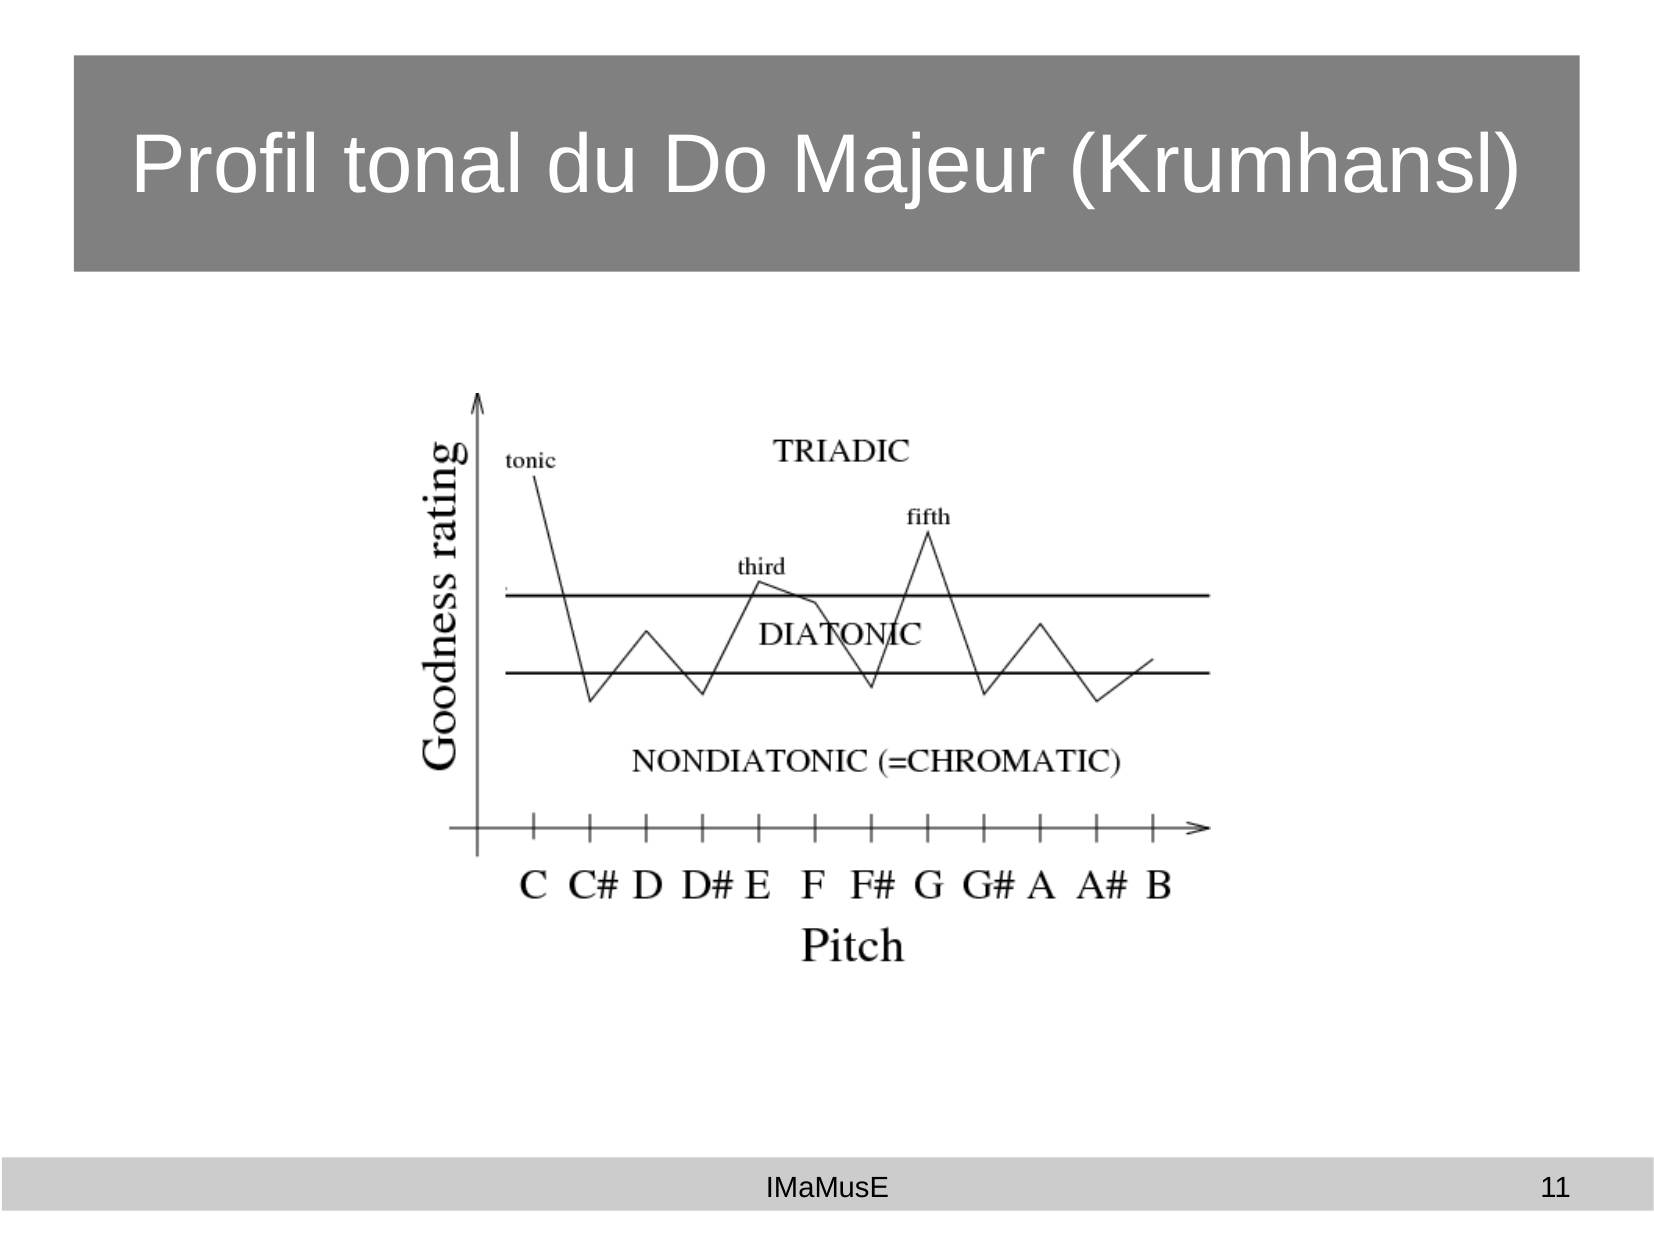

# Profil tonal du Do Majeur (Krumhansl)
Imamuse
11